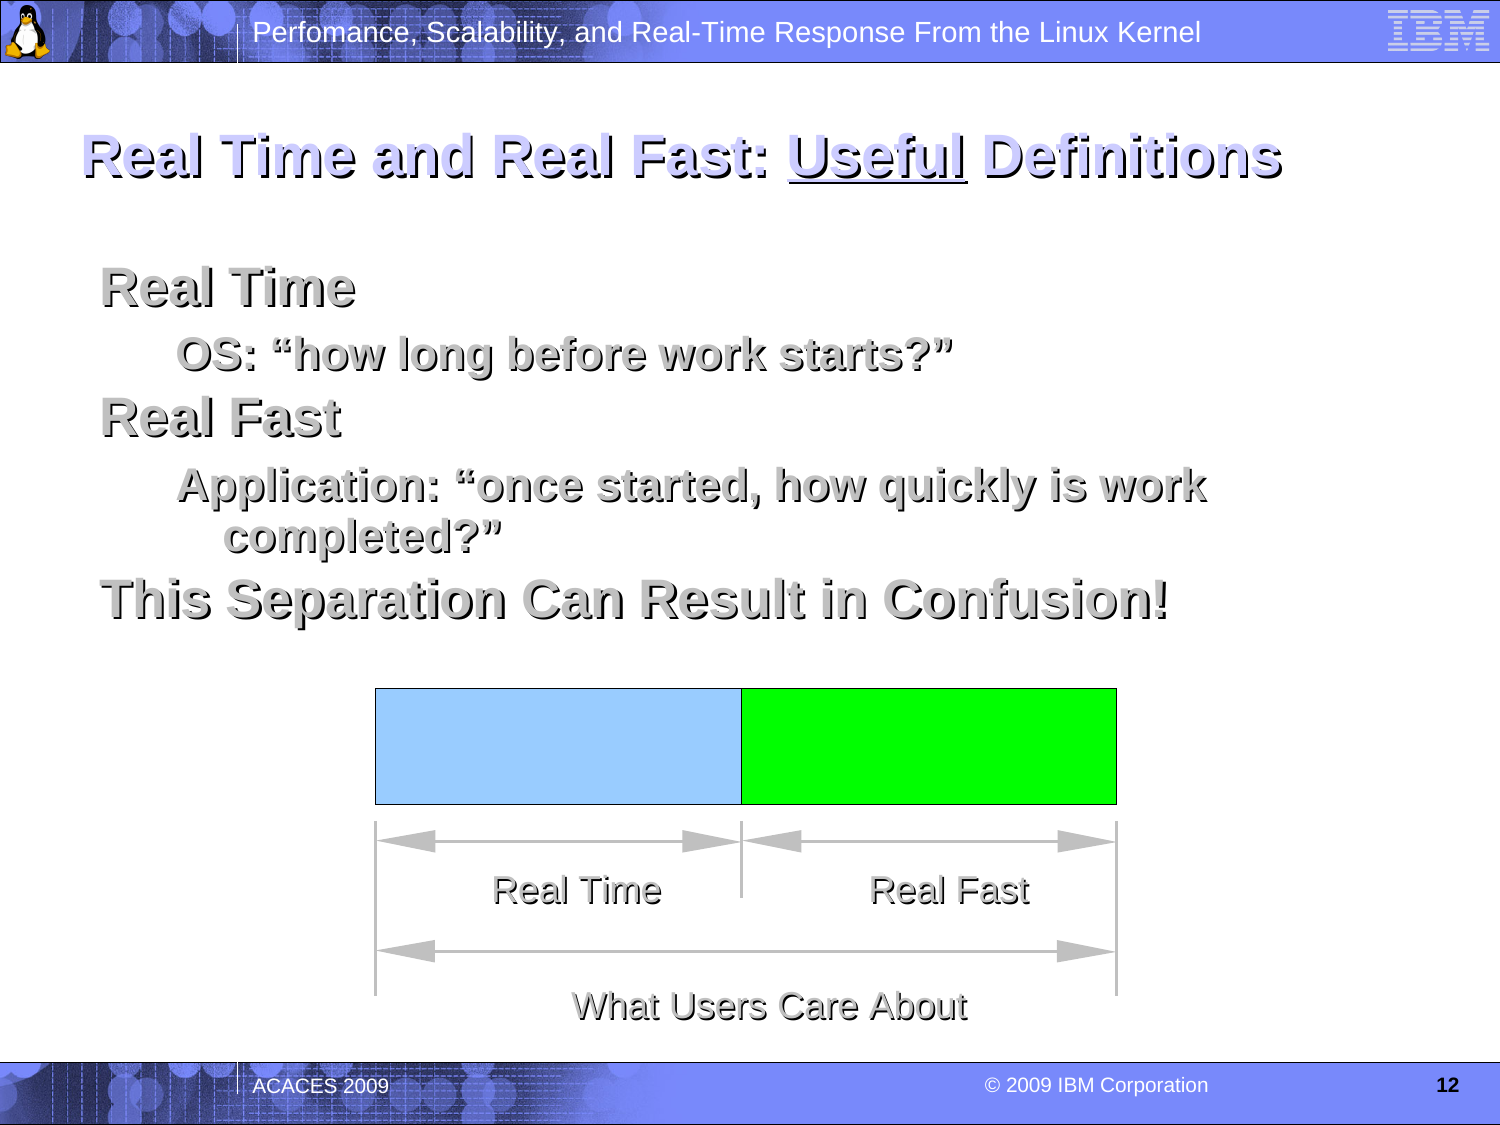

# Real Time and Real Fast: Useful Definitions
Real Time
OS: “how long before work starts?”
Real Fast
Application: “once started, how quickly is work completed?”
This Separation Can Result in Confusion!
Real Time
Real Fast
What Users Care About
12